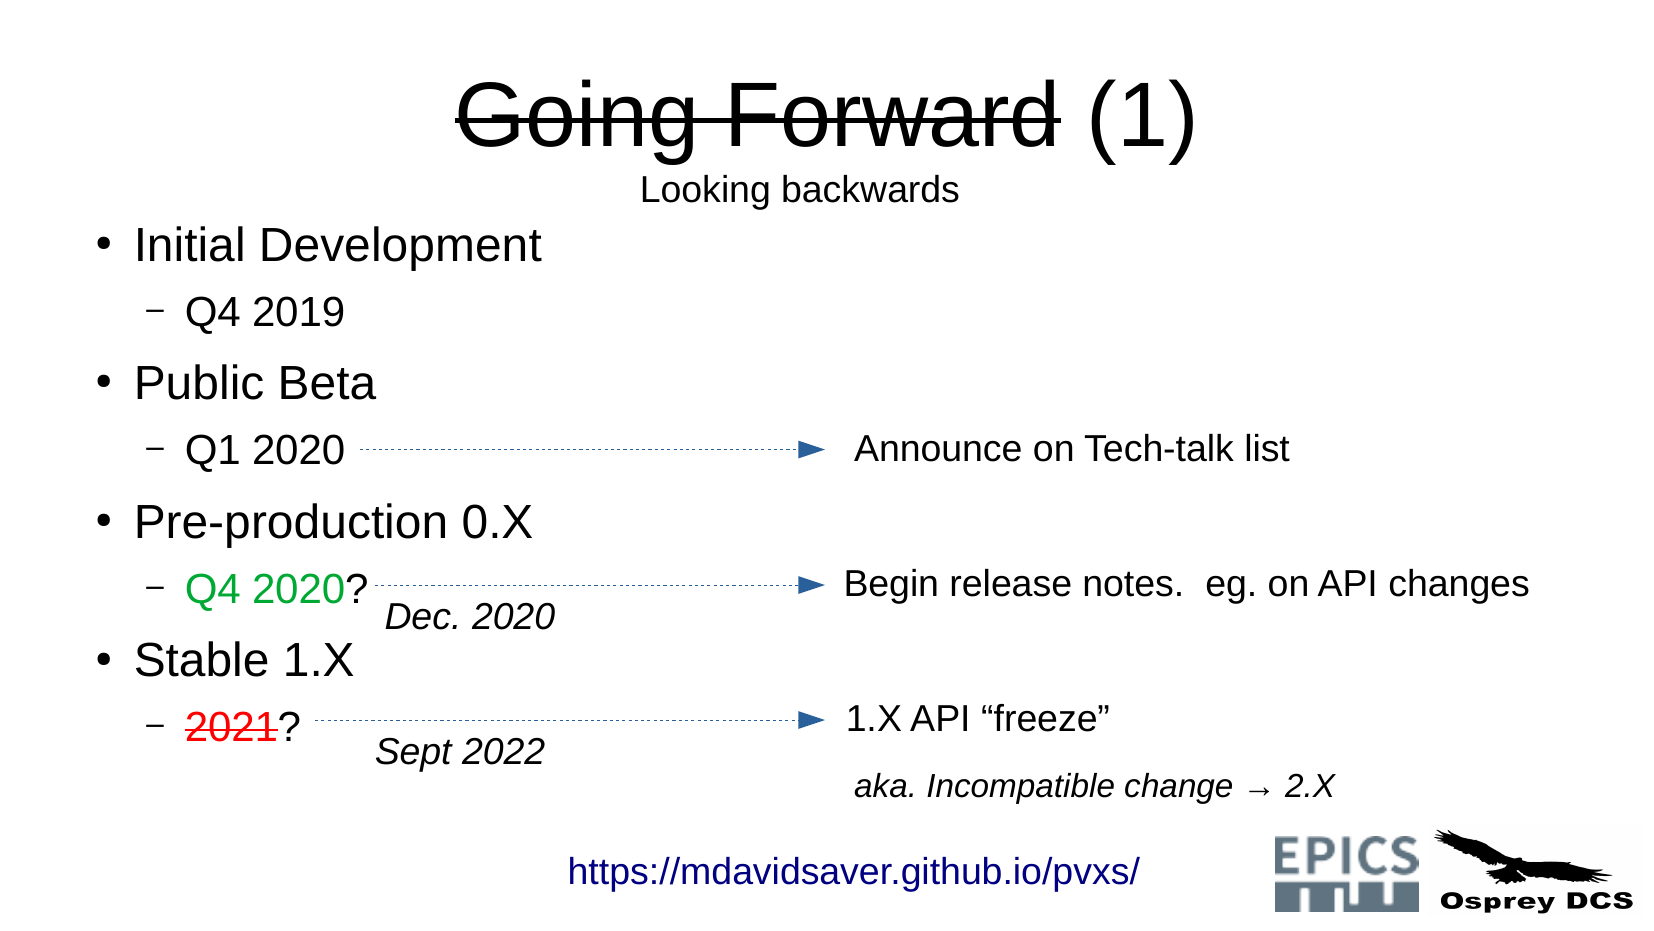

# Going Forward (1)
Looking backwards
Initial Development
Q4 2019
Public Beta
Q1 2020
Pre-production 0.X
Q4 2020?
Stable 1.X
2021?
Announce on Tech-talk list
Begin release notes. eg. on API changes
Dec. 2020
1.X API “freeze”
Sept 2022
aka. Incompatible change → 2.X